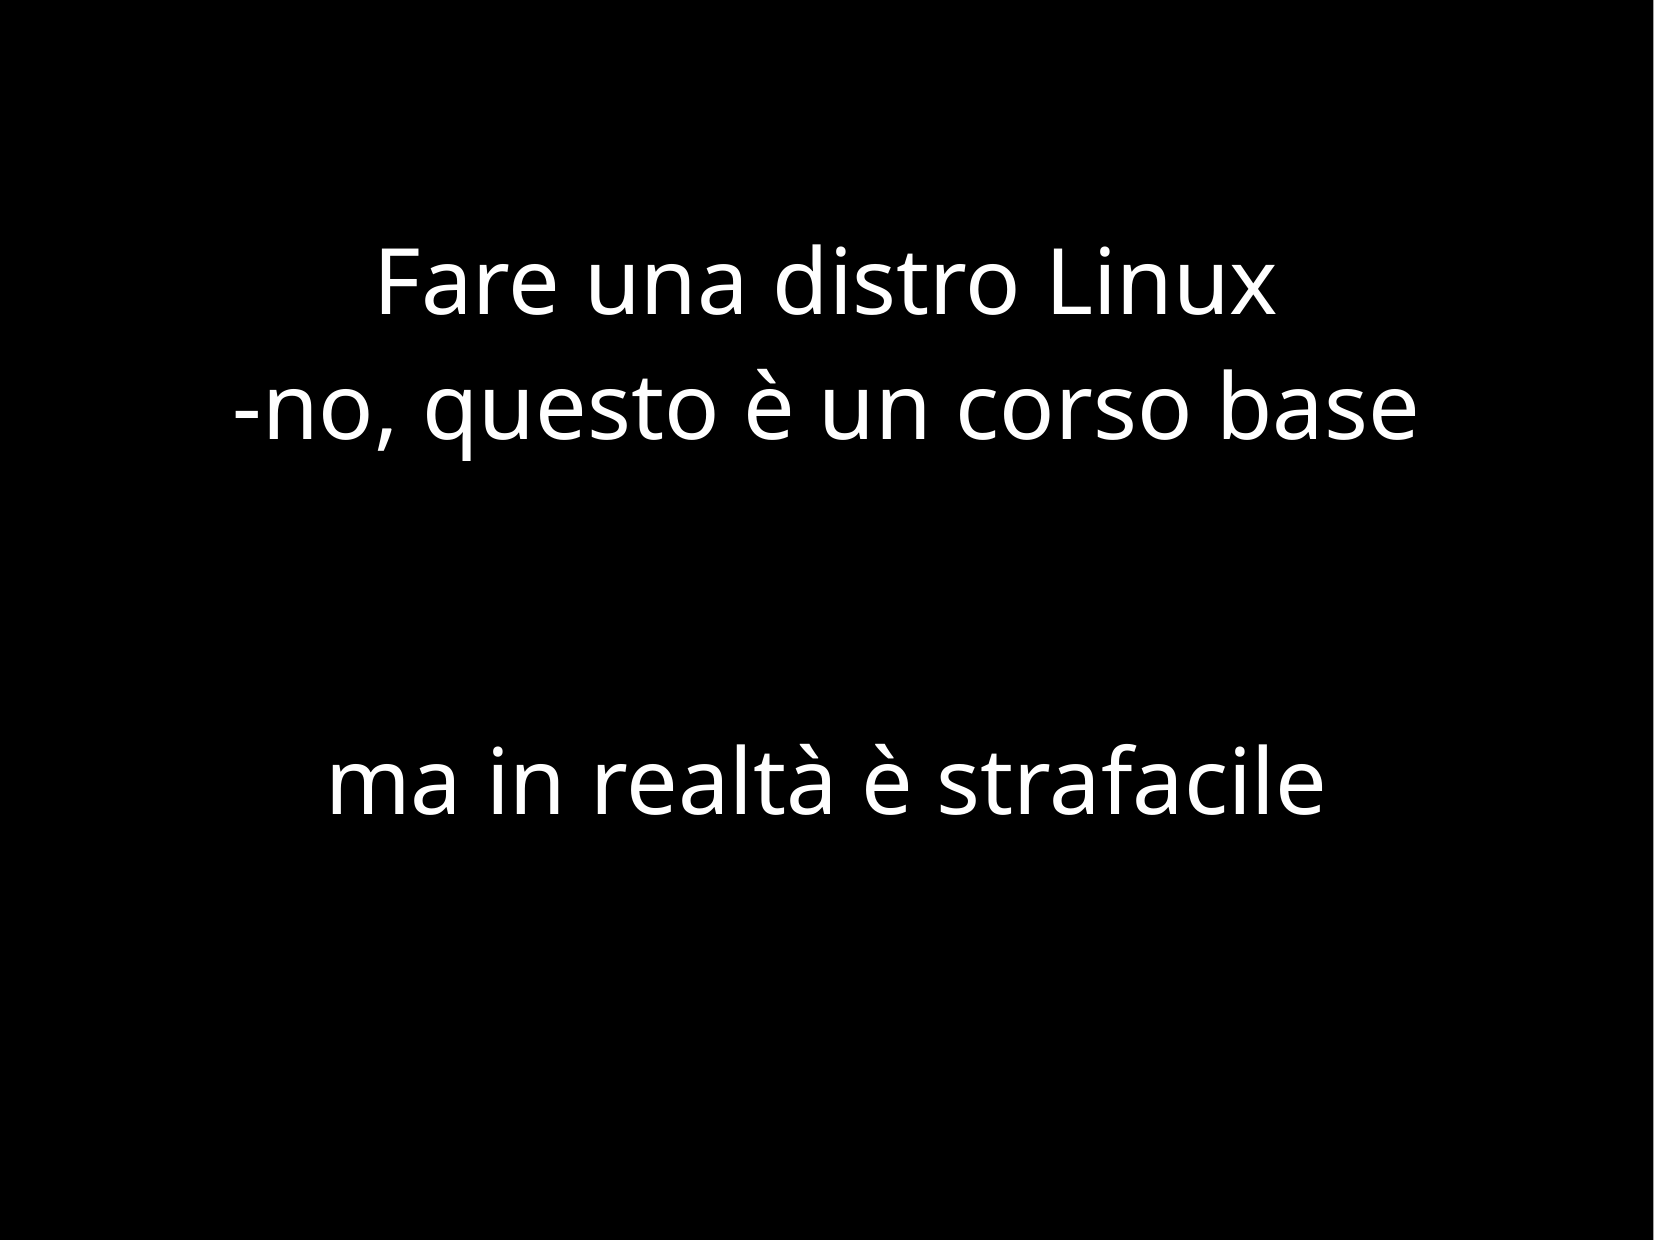

# Fare una distro Linux -no, questo è un corso base ma in realtà è strafacile